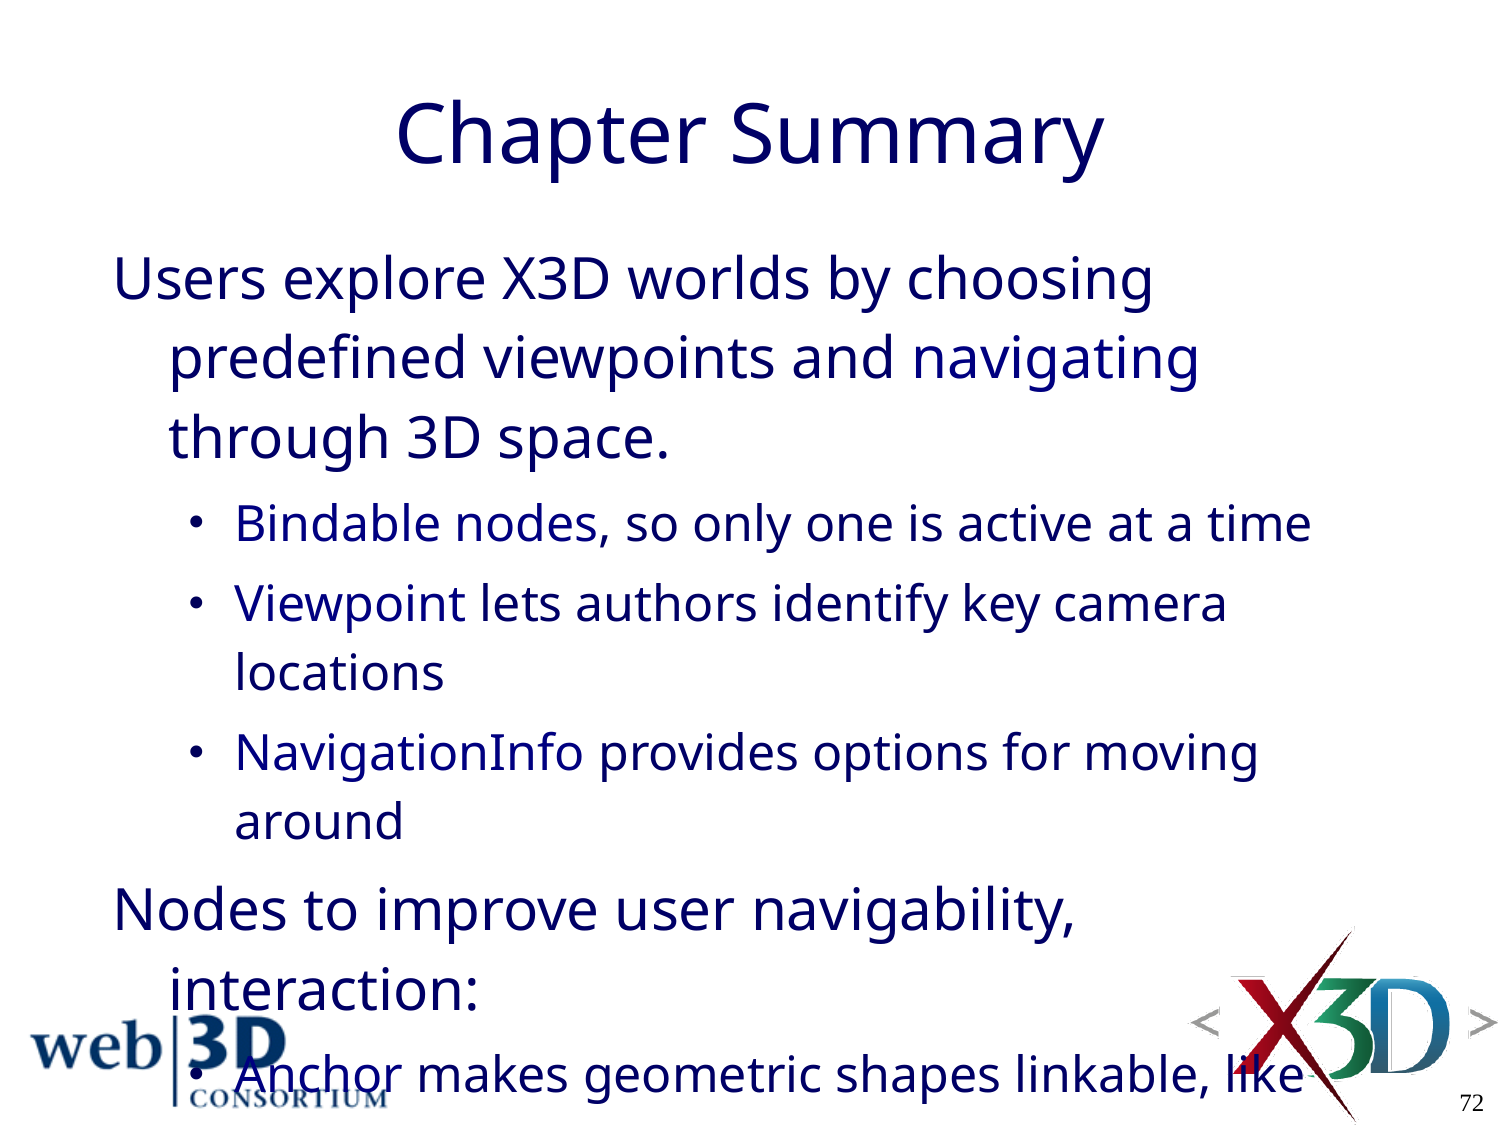

# Chapter Summary
Users explore X3D worlds by choosing predefined viewpoints and navigating through 3D space.
Bindable nodes, so only one is active at a time
Viewpoint lets authors identify key camera locations
NavigationInfo provides options for moving around
Nodes to improve user navigability, interaction:
Anchor makes geometric shapes linkable, like HTML
Billboard for axis-aligned geometry facing the user
Collision permits or blocks a user's current camera view from passing through collidable geometry